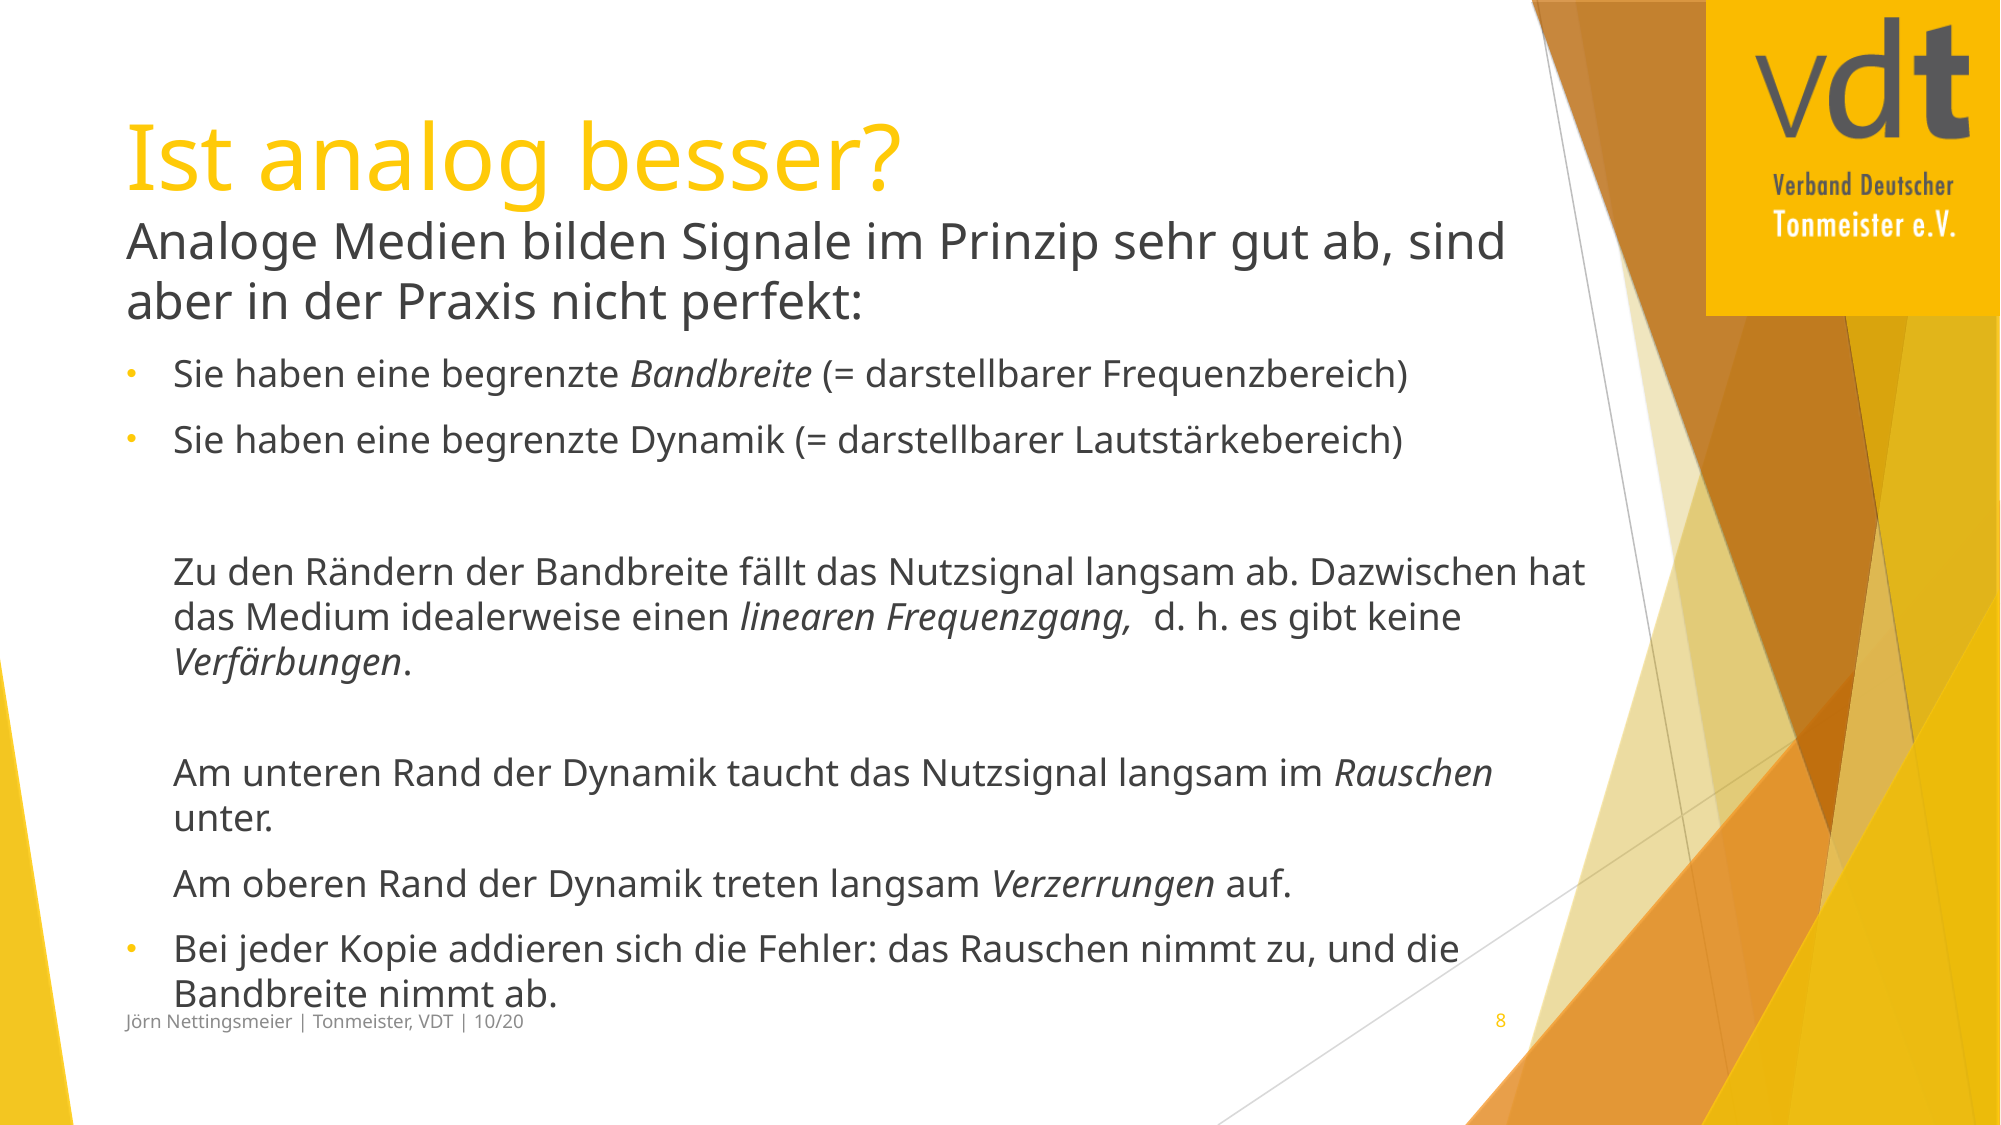

# Ist analog besser?
Analoge Medien bilden Signale im Prinzip sehr gut ab, sind aber in der Praxis nicht perfekt:
Sie haben eine begrenzte Bandbreite (= darstellbarer Frequenzbereich)
Sie haben eine begrenzte Dynamik (= darstellbarer Lautstärkebereich)
Zu den Rändern der Bandbreite fällt das Nutzsignal langsam ab. Dazwischen hat das Medium idealerweise einen linearen Frequenzgang, d. h. es gibt keine Verfärbungen.
Am unteren Rand der Dynamik taucht das Nutzsignal langsam im Rauschen unter.
Am oberen Rand der Dynamik treten langsam Verzerrungen auf.
Bei jeder Kopie addieren sich die Fehler: das Rauschen nimmt zu, und die Bandbreite nimmt ab.
Jörn Nettingsmeier | Tonmeister, VDT | 10/20